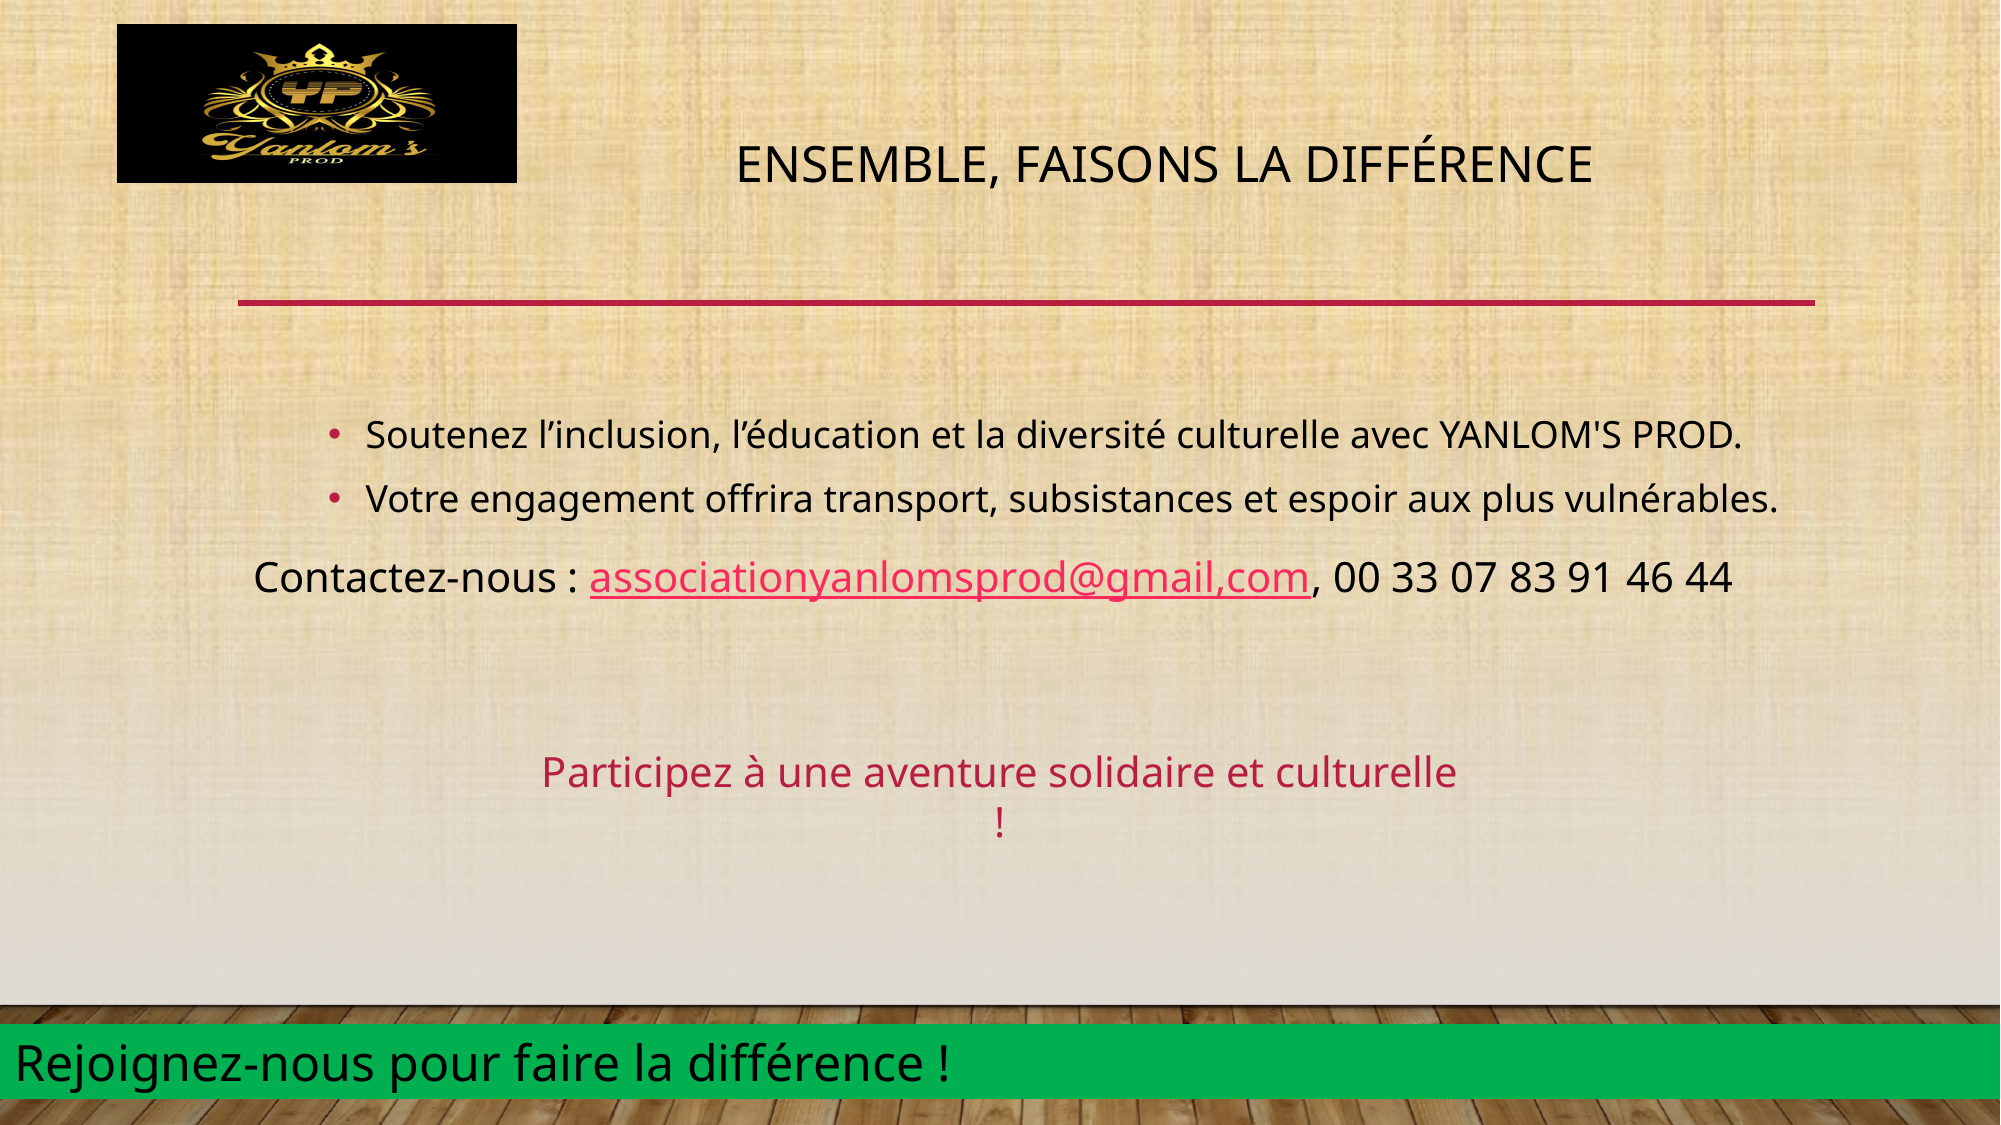

# Ensemble, Faisons la Différence
Soutenez l’inclusion, l’éducation et la diversité culturelle avec YANLOM'S PROD.
Votre engagement offrira transport, subsistances et espoir aux plus vulnérables.
Contactez-nous : associationyanlomsprod@gmail,com, 00 33 07 83 91 46 44
Participez à une aventure solidaire et culturelle !
Rejoignez-nous pour faire la différence !